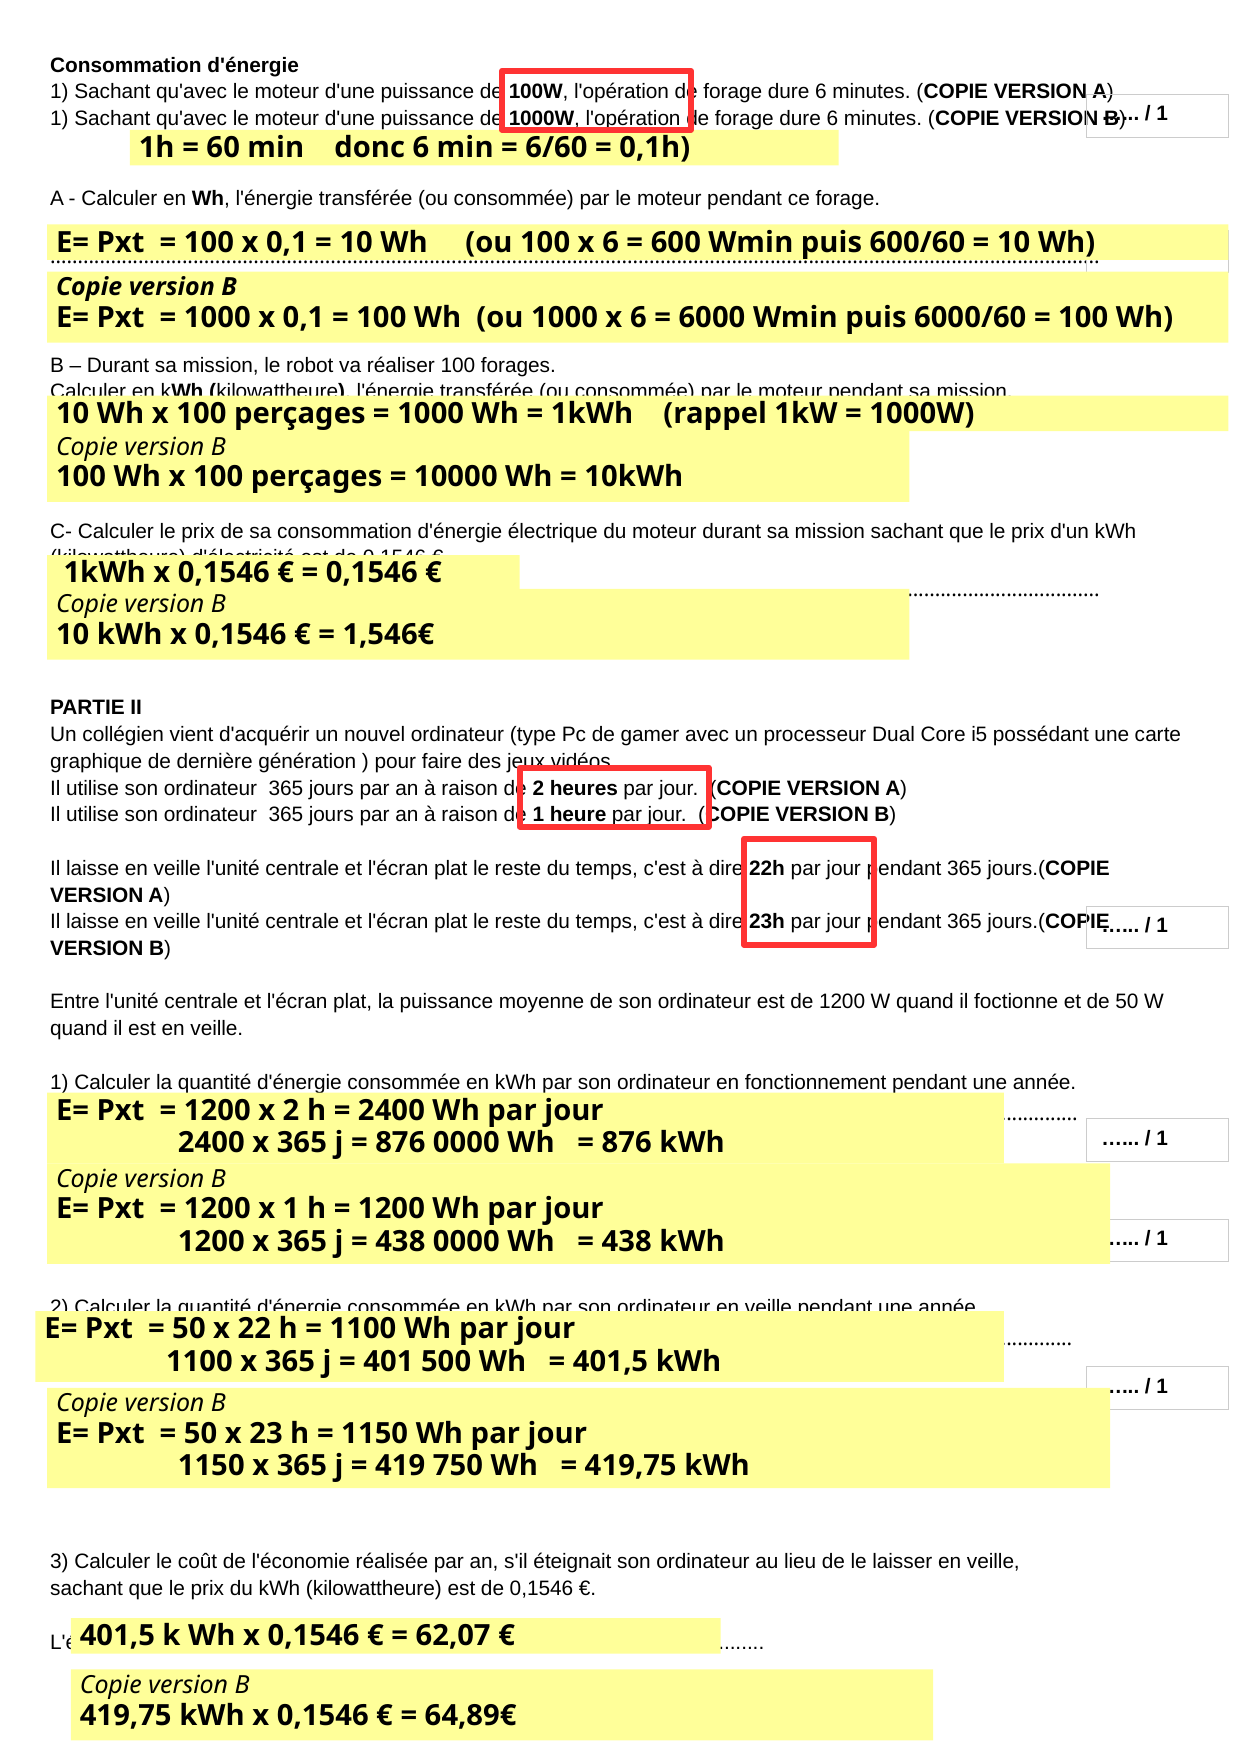

Consommation d'énergie
1) Sachant qu'avec le moteur d'une puissance de 100W, l'opération de forage dure 6 minutes. (COPIE VERSION A)
1) Sachant qu'avec le moteur d'une puissance de 1000W, l'opération de forage dure 6 minutes. (COPIE VERSION B)
A - Calculer en Wh, l'énergie transférée (ou consommée) par le moteur pendant ce forage.
…….........................................................................................................................................................................................
B – Durant sa mission, le robot va réaliser 100 forages.
Calculer en kWh (kilowattheure), l'énergie transférée (ou consommée) par le moteur pendant sa mission.
…….........................................................................................................................................................................................
C- Calculer le prix de sa consommation d'énergie électrique du moteur durant sa mission sachant que le prix d'un kWh (kilowattheure) d'électricité est de 0,1546 €.
…….........................................................................................................................................................................................
…... / 1
1h = 60 min donc 6 min = 6/60 = 0,1h)
E= Pxt = 100 x 0,1 = 10 Wh (ou 100 x 6 = 600 Wmin puis 600/60 = 10 Wh)
…... / 1
Copie version B
E= Pxt = 1000 x 0,1 = 100 Wh (ou 1000 x 6 = 6000 Wmin puis 6000/60 = 100 Wh)
10 Wh x 100 perçages = 1000 Wh = 1kWh (rappel 1kW = 1000W)
Copie version B
100 Wh x 100 perçages = 10000 Wh = 10kWh
 1kWh x 0,1546 € = 0,1546 €
Copie version B
10 kWh x 0,1546 € = 1,546€
PARTIE II
Un collégien vient d'acquérir un nouvel ordinateur (type Pc de gamer avec un processeur Dual Core i5 possédant une carte graphique de dernière génération ) pour faire des jeux vidéos.
Il utilise son ordinateur 365 jours par an à raison de 2 heures par jour. (COPIE VERSION A)
Il utilise son ordinateur 365 jours par an à raison de 1 heure par jour. (COPIE VERSION B)
Il laisse en veille l'unité centrale et l'écran plat le reste du temps, c'est à dire 22h par jour pendant 365 jours.(COPIE VERSION A)
Il laisse en veille l'unité centrale et l'écran plat le reste du temps, c'est à dire 23h par jour pendant 365 jours.(COPIE VERSION B)
Entre l'unité centrale et l'écran plat, la puissance moyenne de son ordinateur est de 1200 W quand il foctionne et de 50 W quand il est en veille.
1) Calculer la quantité d'énergie consommée en kWh par son ordinateur en fonctionnement pendant une année.
…….....................................................................................................................................................................................
2) Calculer la quantité d'énergie consommée en kWh par son ordinateur en veille pendant une année.
……....................................................................................................................................................................................
3) Calculer le coût de l'économie réalisée par an, s'il éteignait son ordinateur au lieu de le laisser en veille,
sachant que le prix du kWh (kilowattheure) est de 0,1546 €.
L'économie annuelle serait de : …......................................................................
…... / 1
E= Pxt = 1200 x 2 h = 2400 Wh par jour
2400 x 365 j = 876 0000 Wh = 876 kWh
…... / 1
Copie version B
E= Pxt = 1200 x 1 h = 1200 Wh par jour
1200 x 365 j = 438 0000 Wh = 438 kWh
…... / 1
E= Pxt = 50 x 22 h = 1100 Wh par jour
1100 x 365 j = 401 500 Wh = 401,5 kWh
…... / 1
Copie version B
E= Pxt = 50 x 23 h = 1150 Wh par jour
1150 x 365 j = 419 750 Wh = 419,75 kWh
401,5 k Wh x 0,1546 € = 62,07 €
Copie version B
419,75 kWh x 0,1546 € = 64,89€